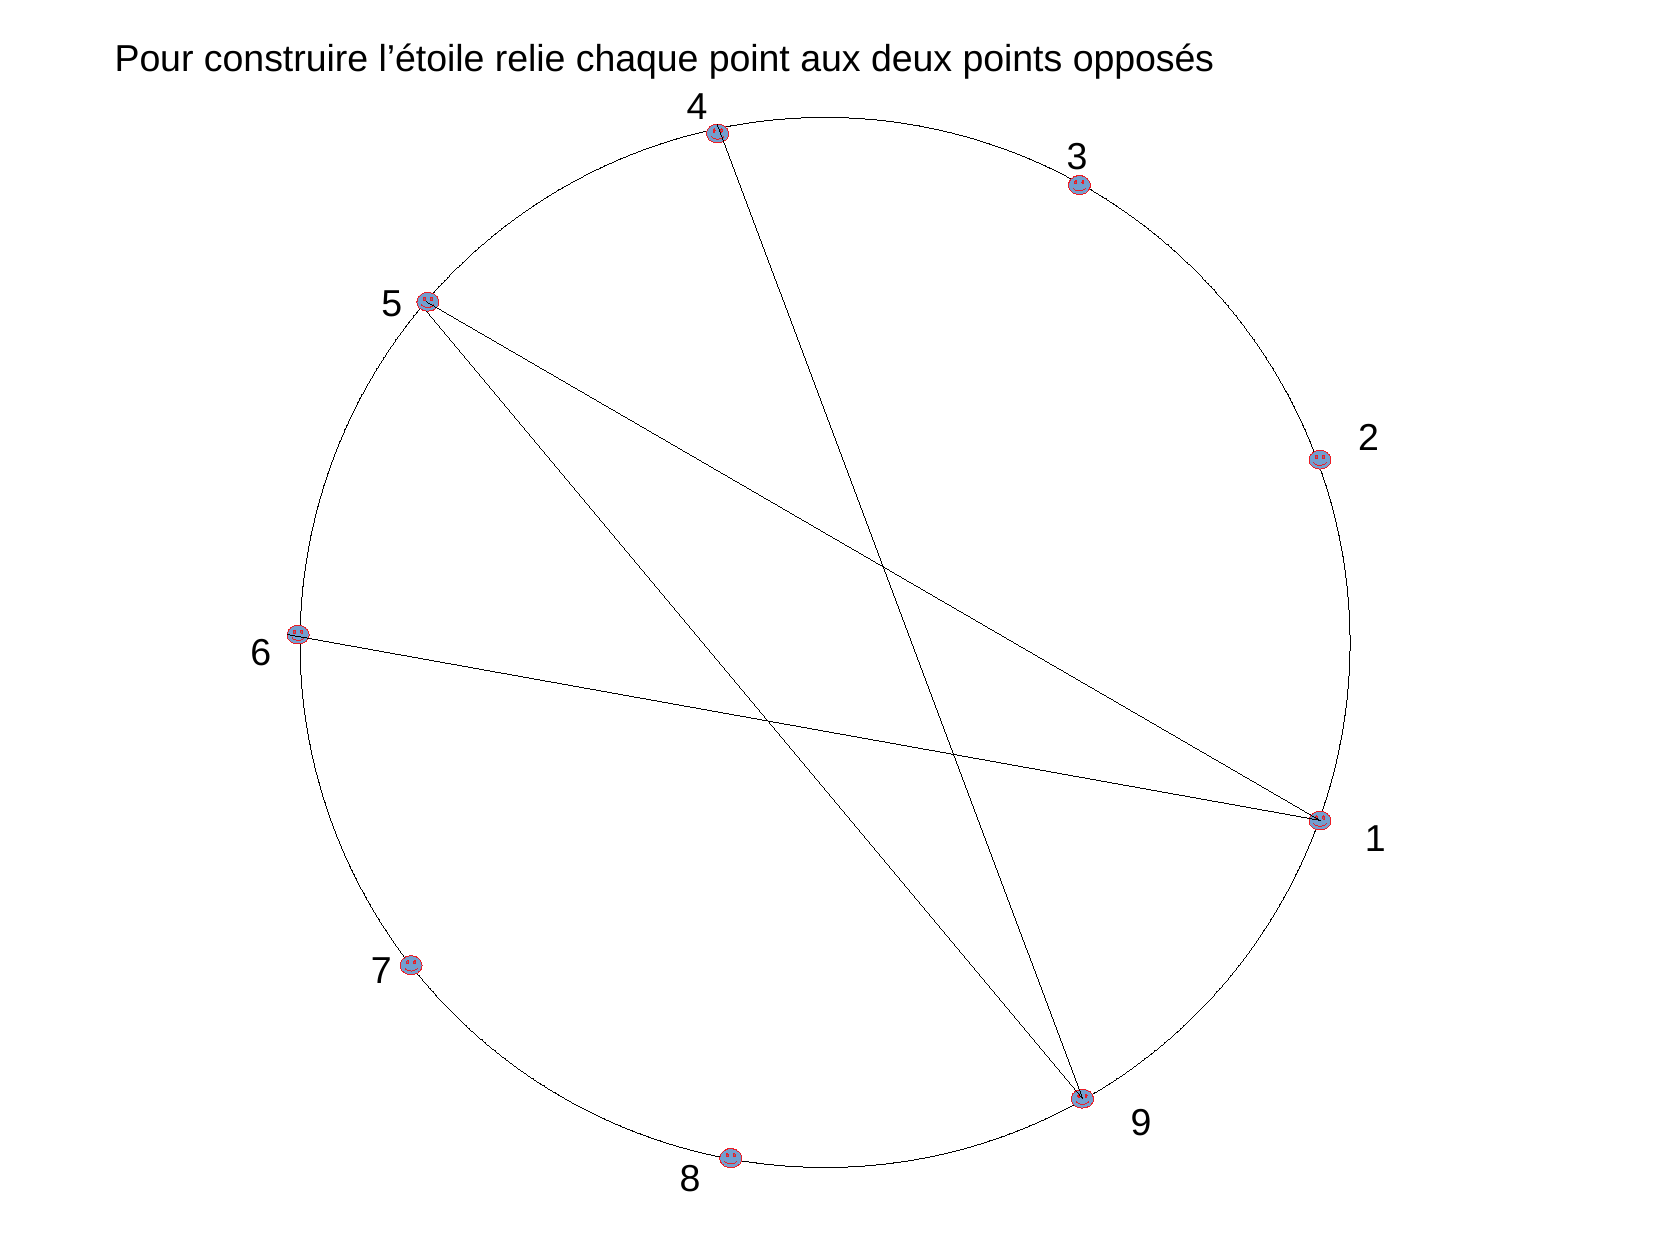

Pour construire l’étoile relie chaque point aux deux points opposés
4
3
5
2
6
1
7
9
8